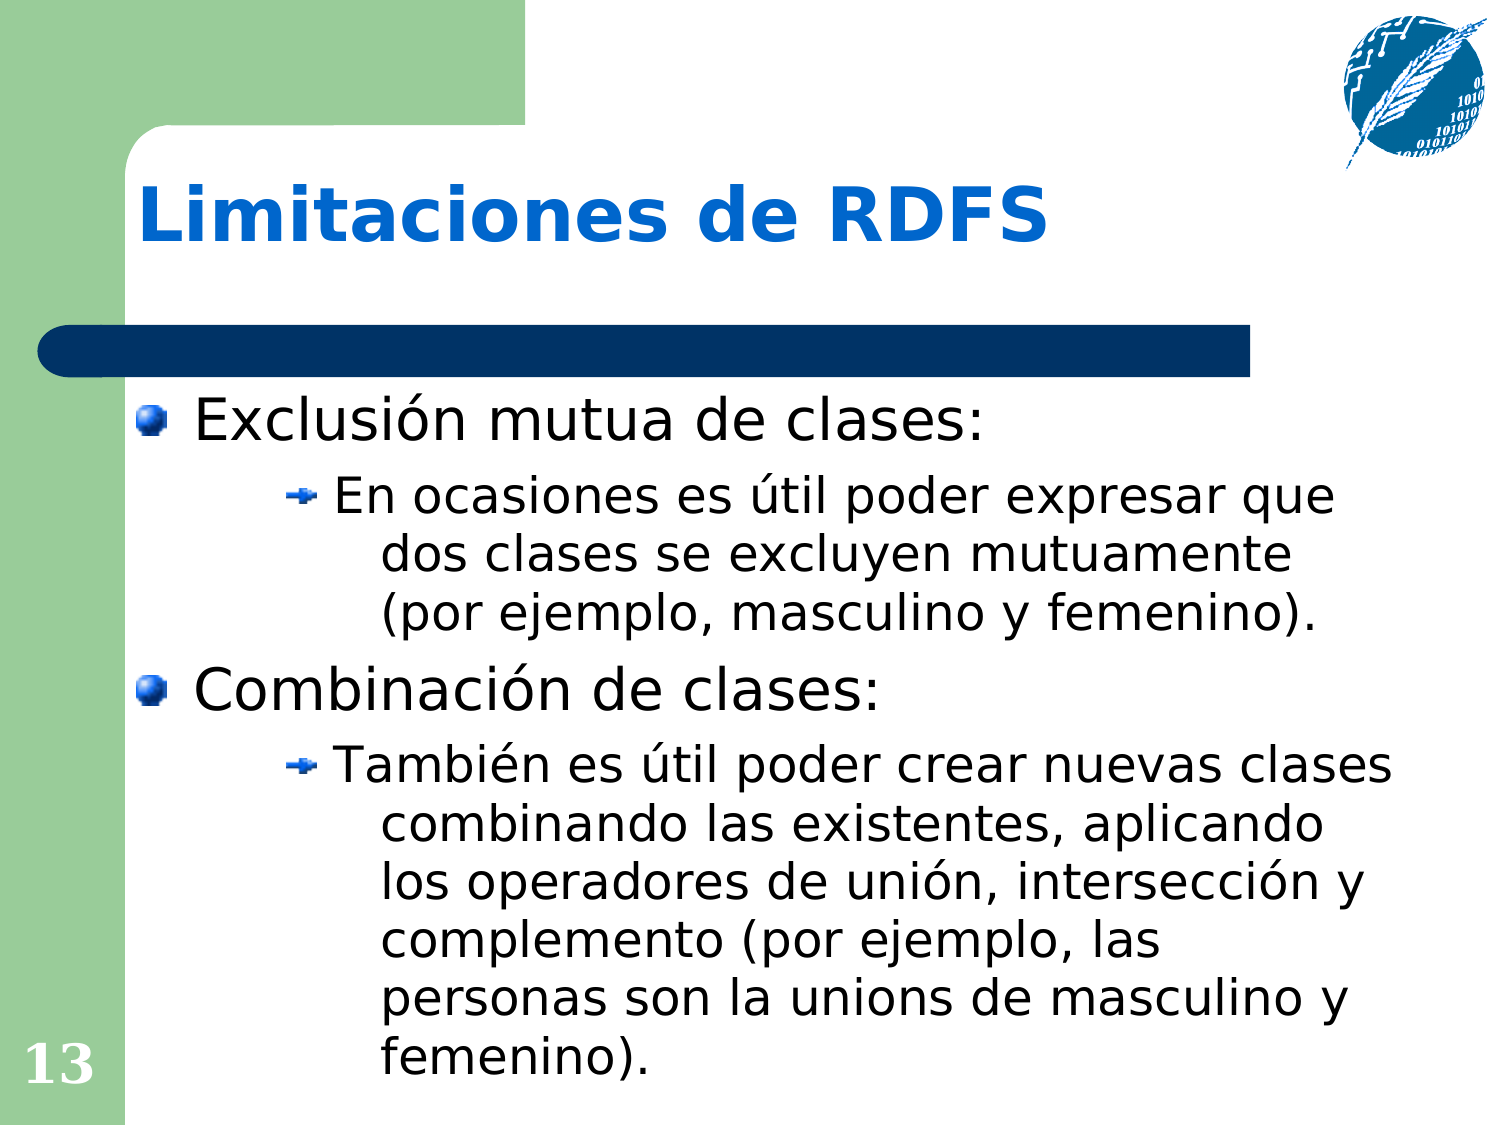

# Limitaciones de RDFS
Exclusión mutua de clases:
En ocasiones es útil poder expresar que dos clases se excluyen mutuamente (por ejemplo, masculino y femenino).
Combinación de clases:
También es útil poder crear nuevas clases combinando las existentes, aplicando los operadores de unión, intersección y complemento (por ejemplo, las personas son la unions de masculino y femenino).
13